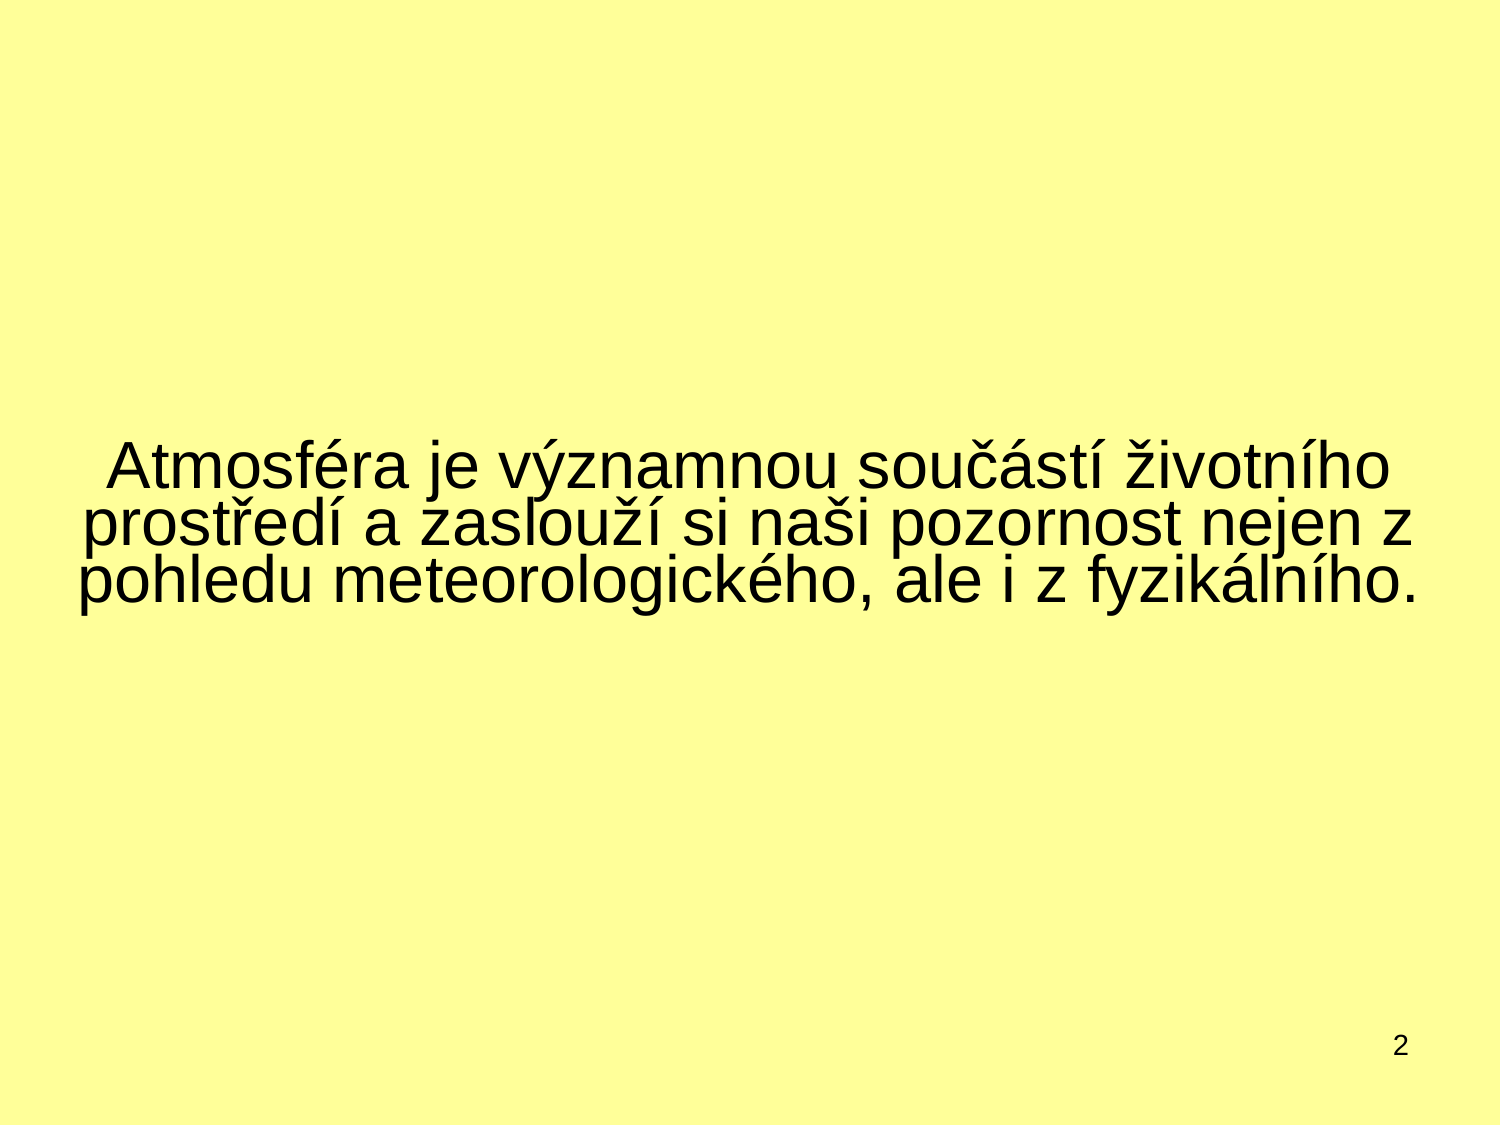

# Atmosféra je významnou součástí životního prostředí a zaslouží si naši pozornost nejen z pohledu meteorologického, ale i z fyzikálního.
2